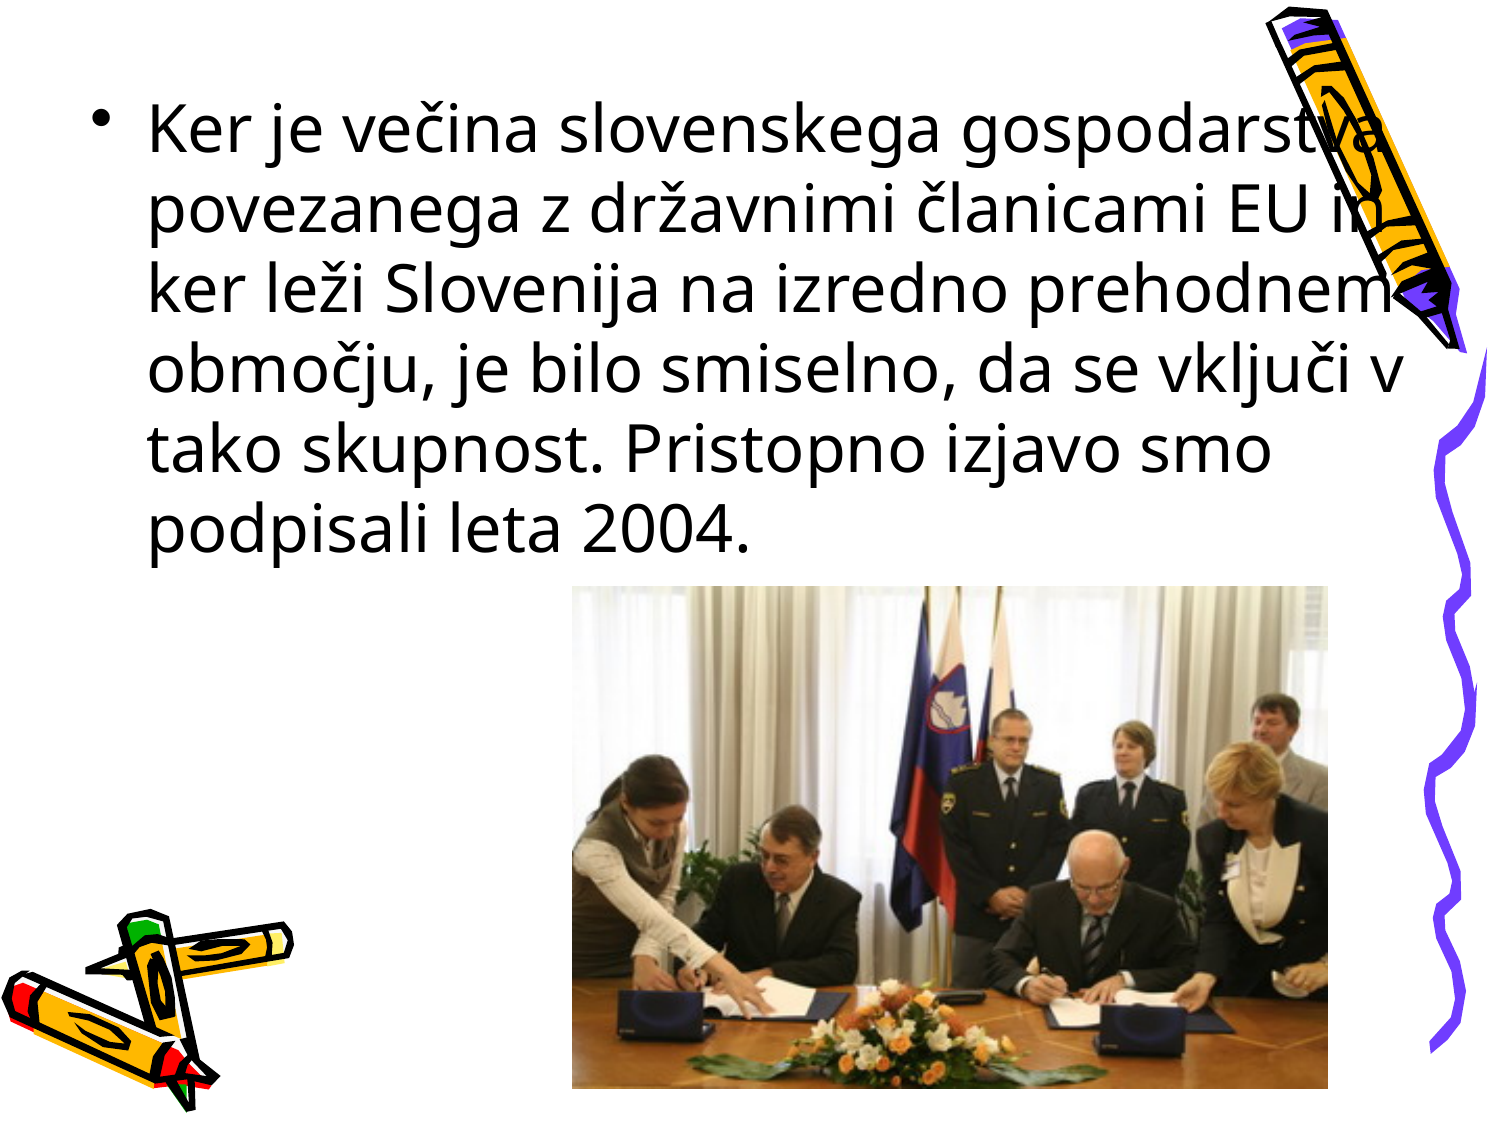

#
Ker je večina slovenskega gospodarstva povezanega z državnimi članicami EU in ker leži Slovenija na izredno prehodnem območju, je bilo smiselno, da se vključi v tako skupnost. Pristopno izjavo smo podpisali leta 2004.